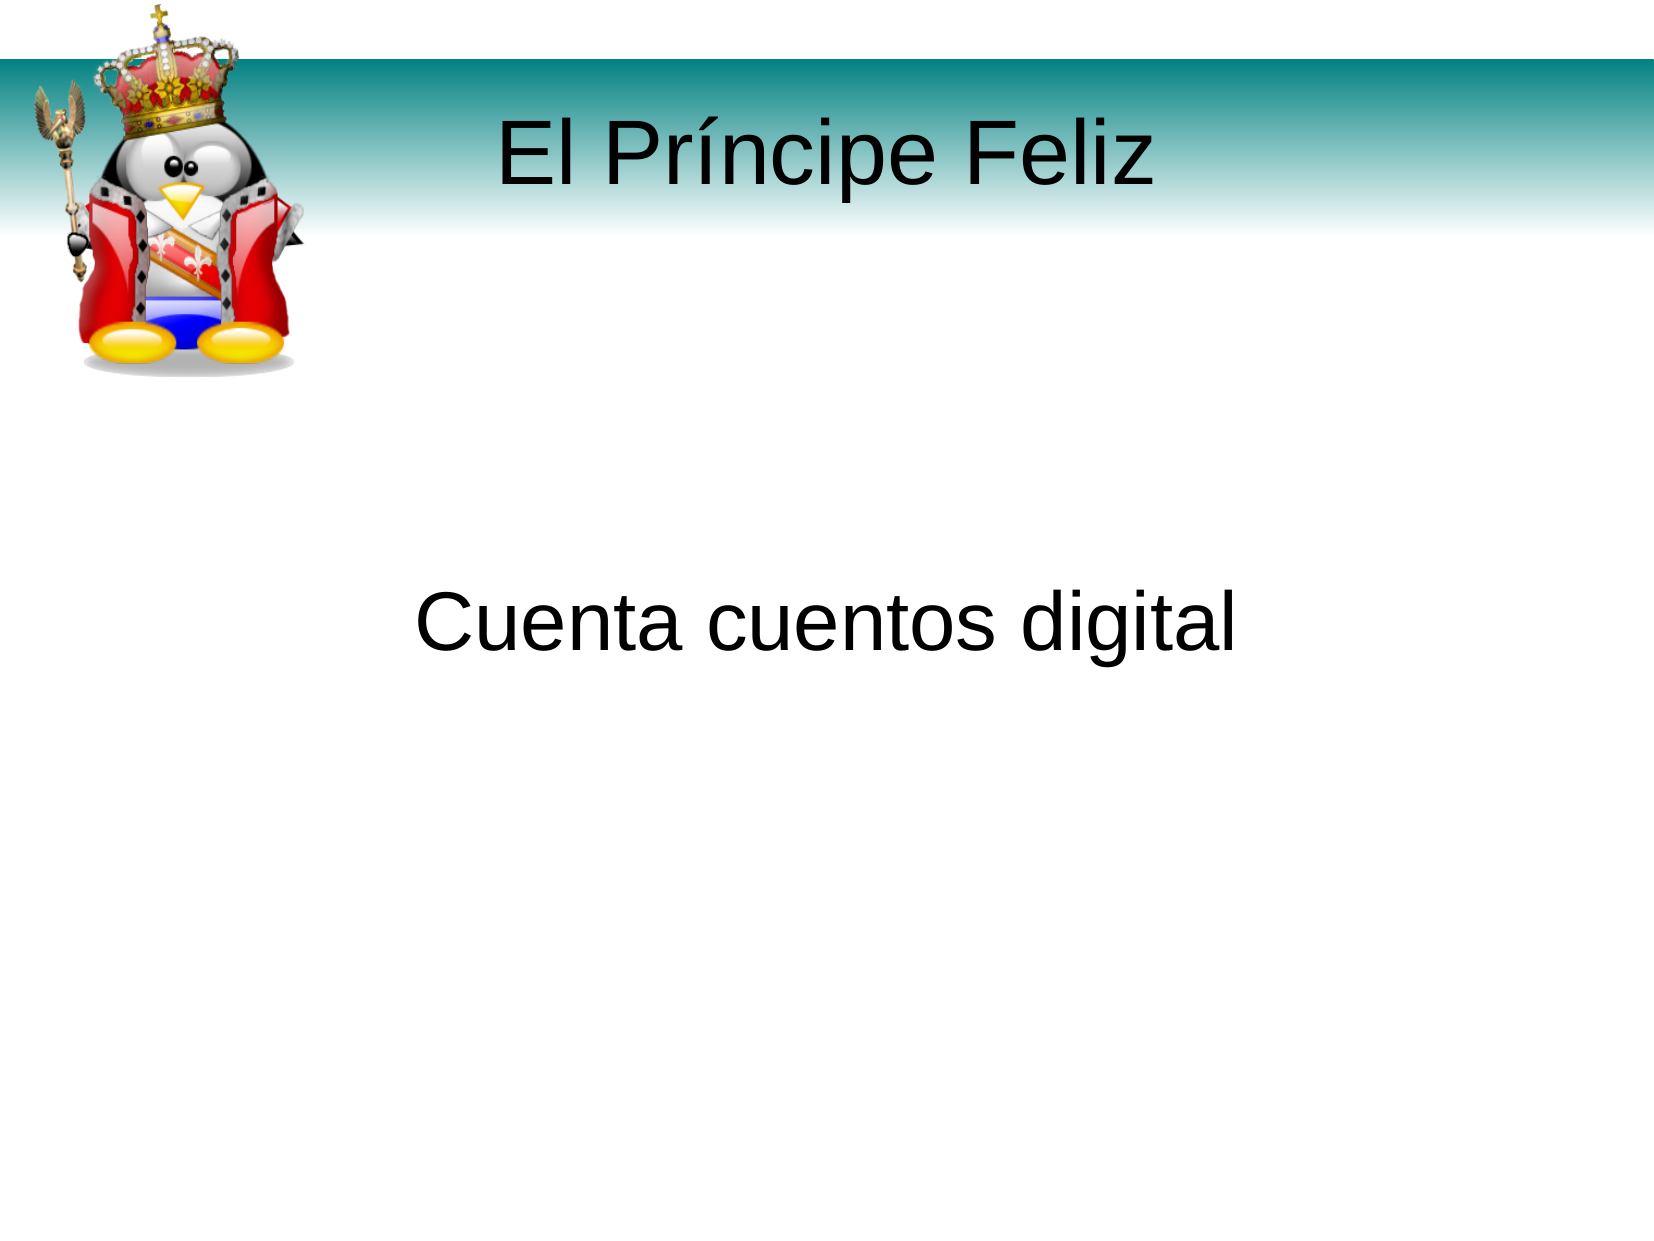

# El Príncipe Feliz
Cuenta cuentos digital